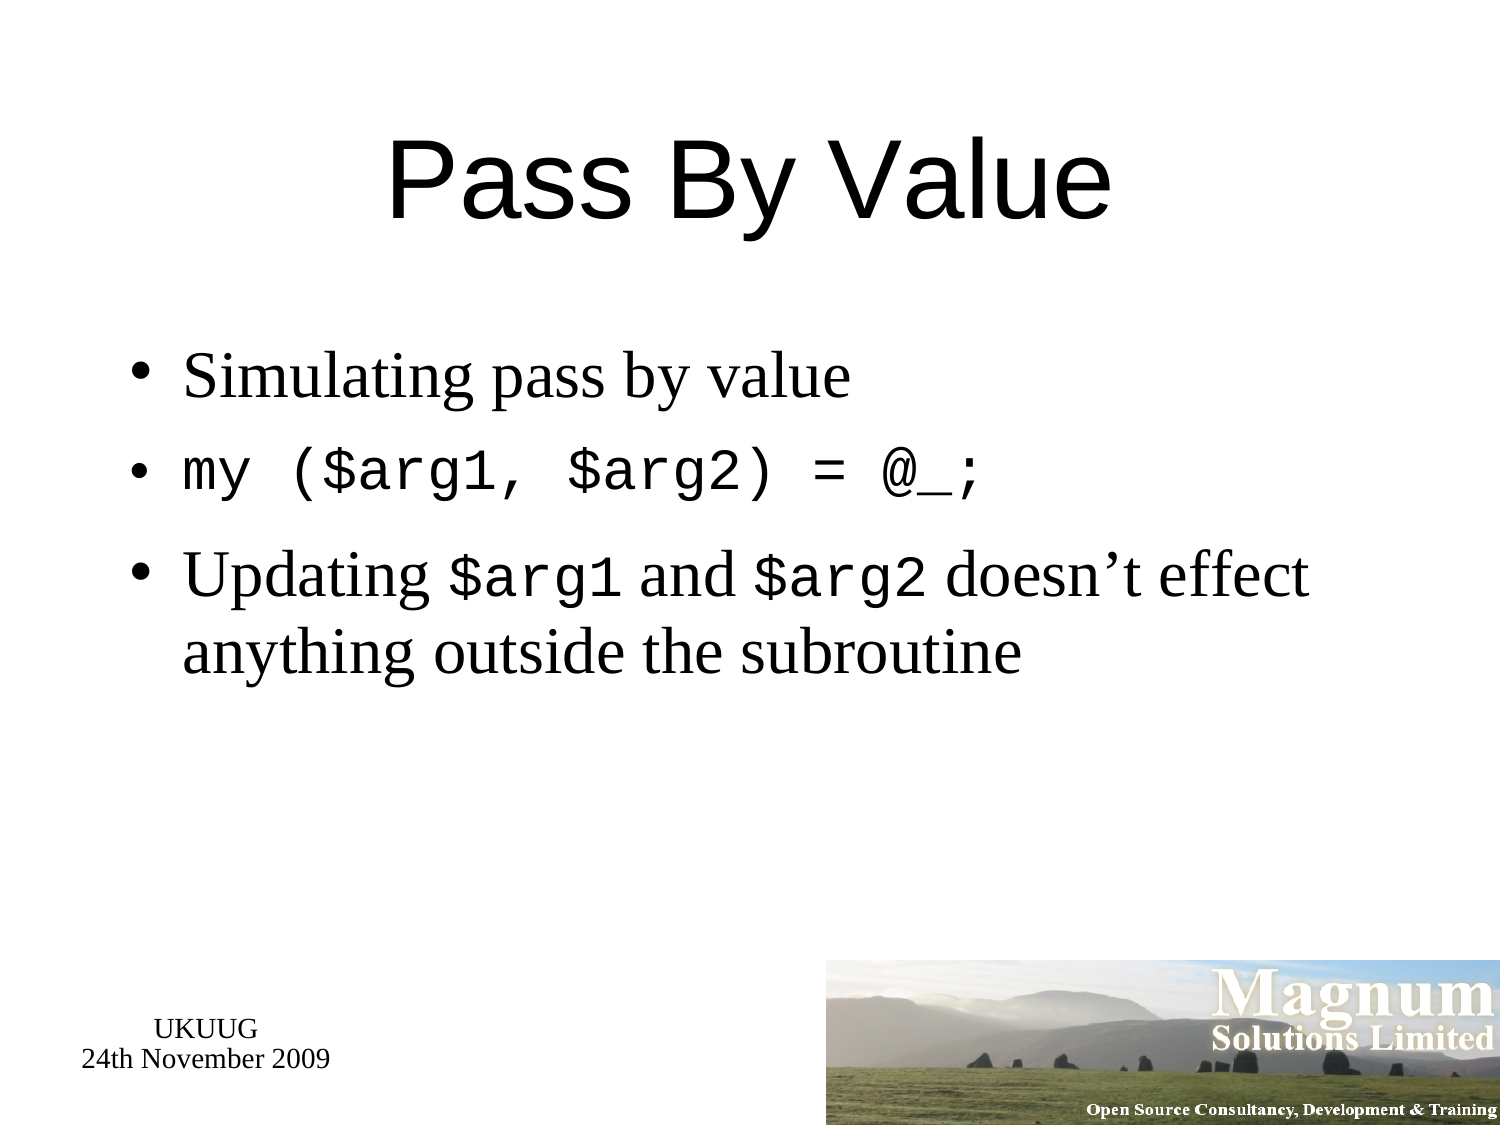

# Pass By Value
Simulating pass by value
my ($arg1, $arg2) = @_;
Updating $arg1 and $arg2 doesn’t effect anything outside the subroutine
110